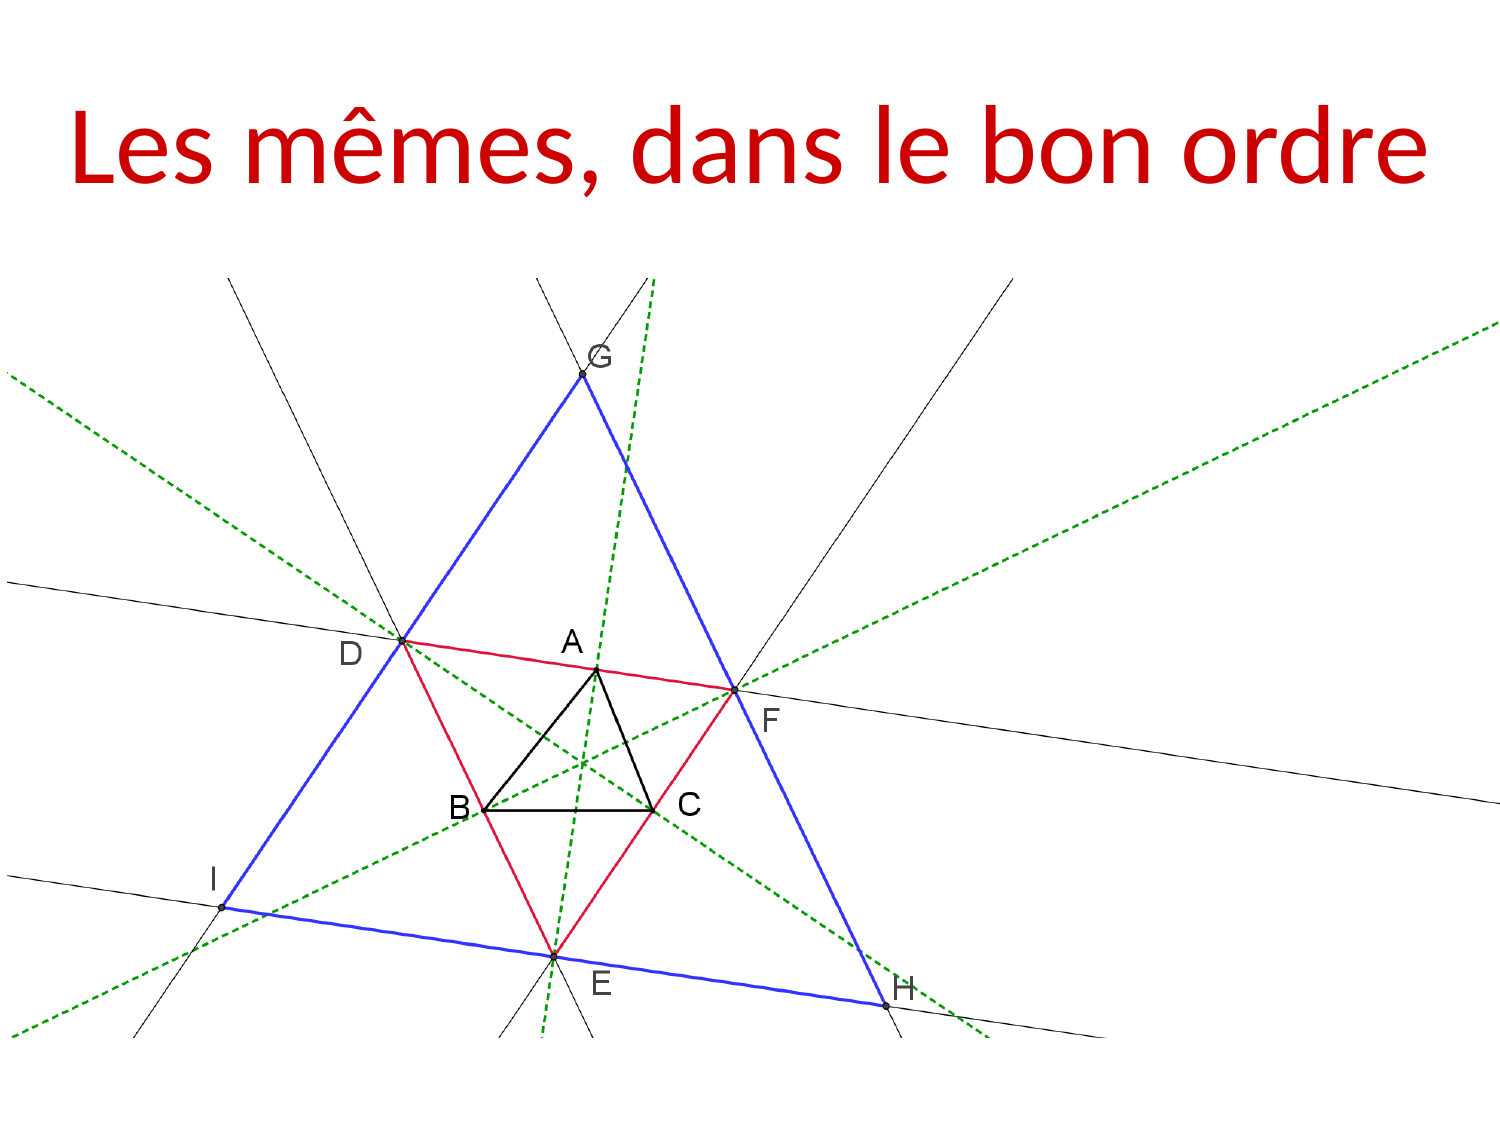

# Les mêmes, dans le bon ordre